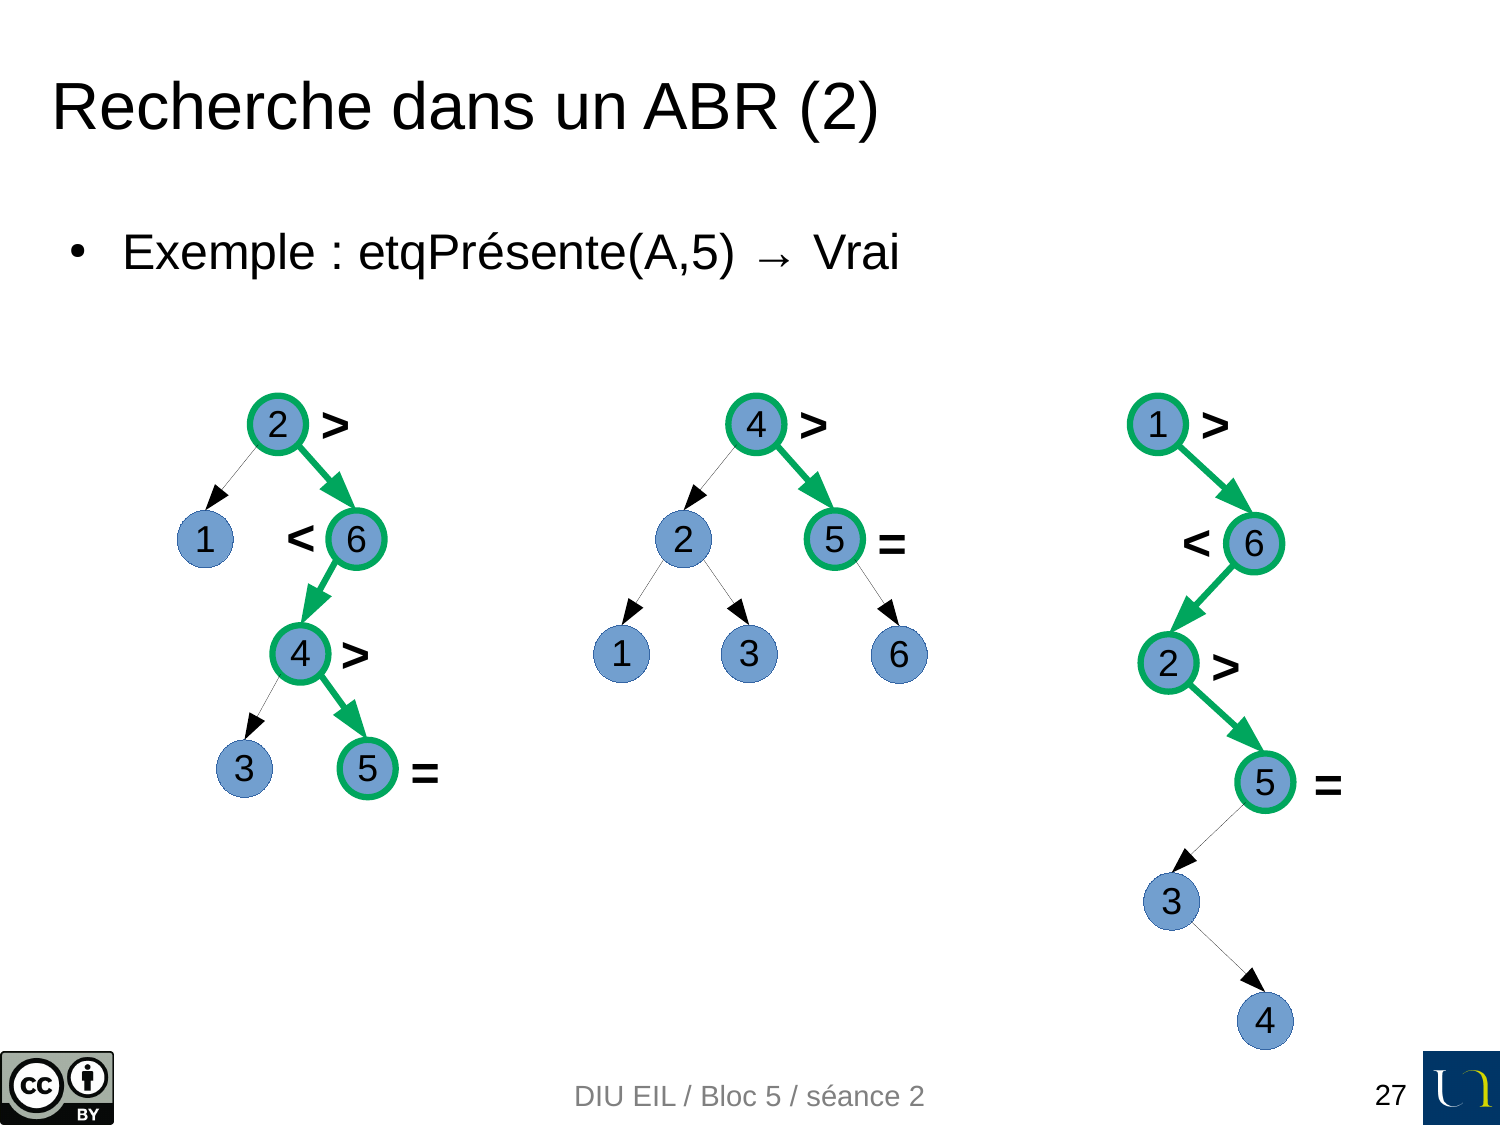

# Recherche dans un ABR (2)
Exemple : etqPrésente(A,5) → Vrai
>
>
>
2
4
1
<
<
=
1
2
6
5
6
>
4
1
3
6
>
2
=
3
5
=
5
3
4
27